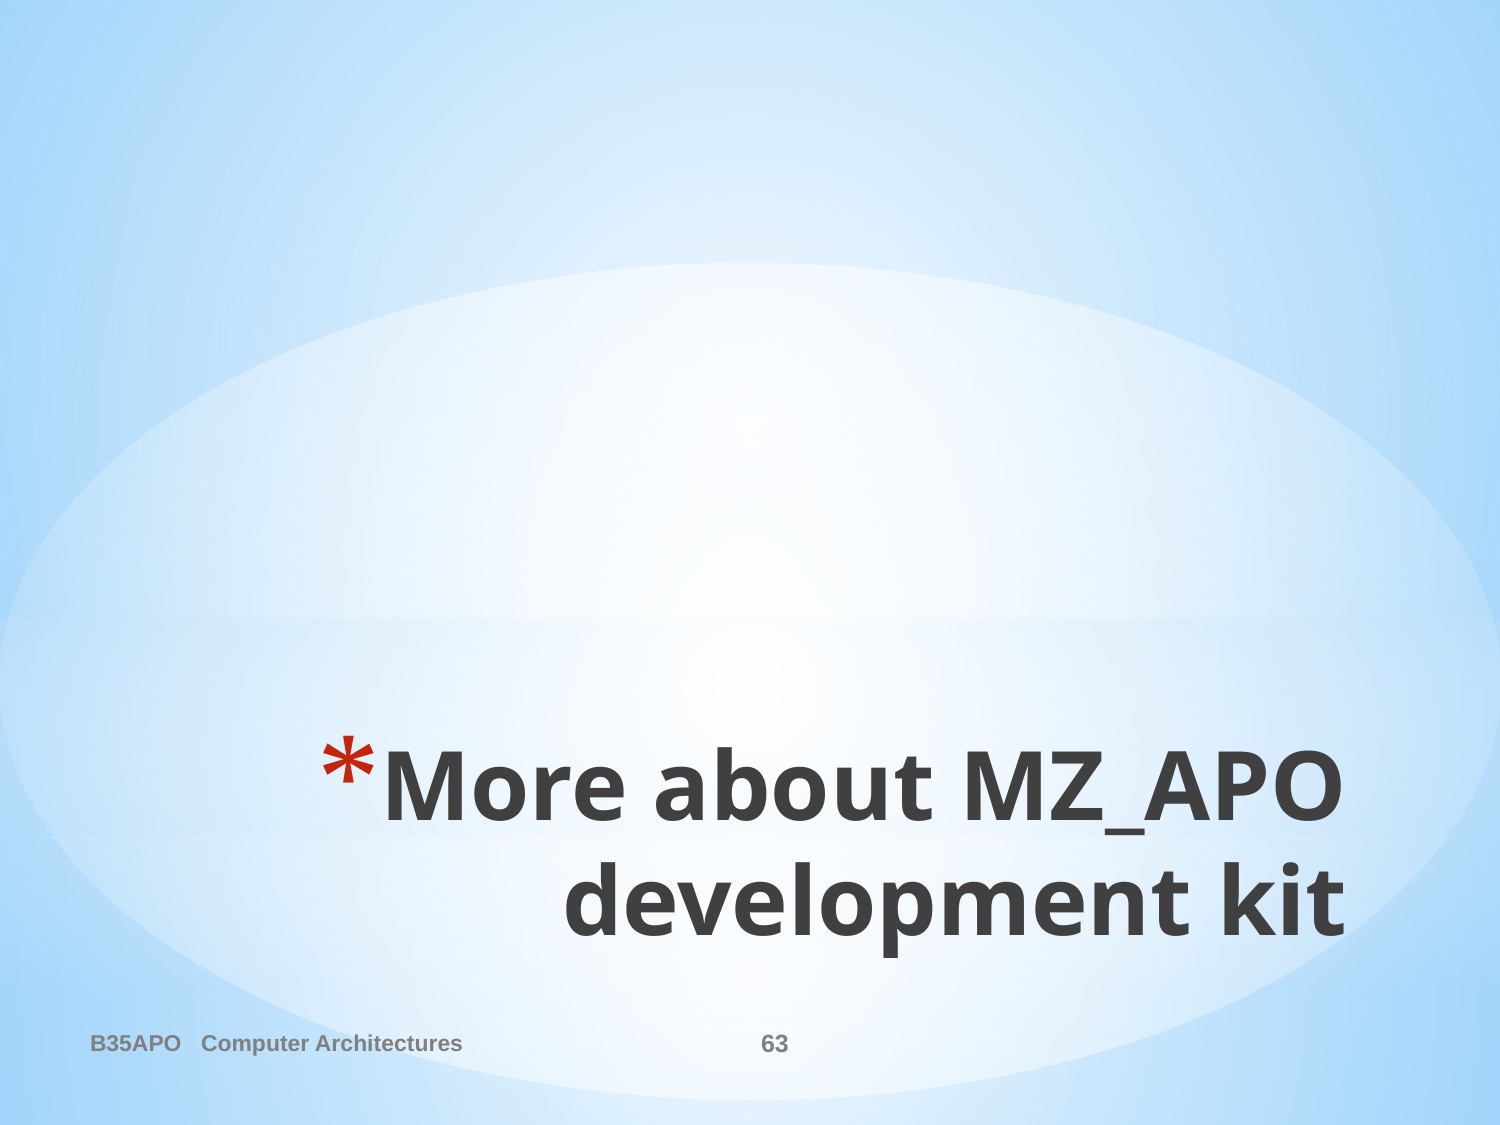

# More about MZ_APO development kit
B35APO Computer Architectures